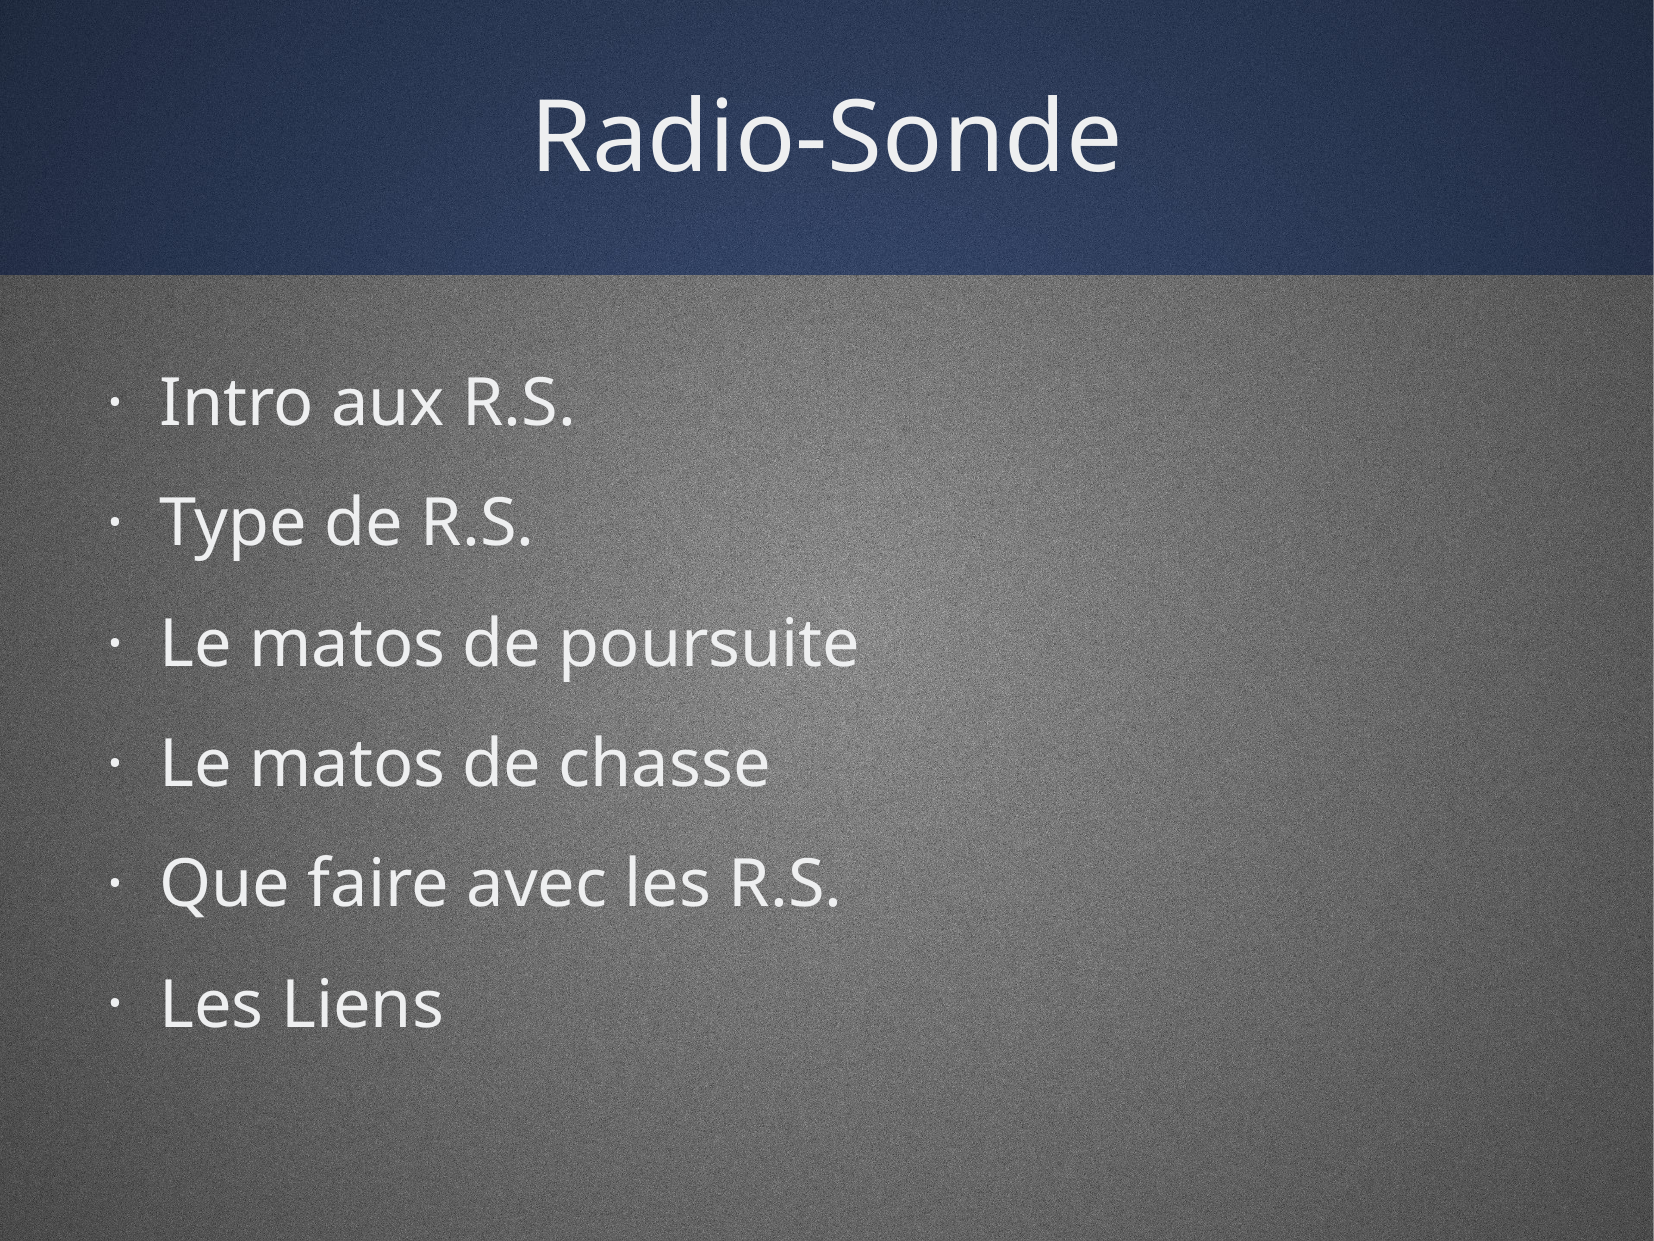

# Radio-Sonde
Intro aux R.S.
Type de R.S.
Le matos de poursuite
Le matos de chasse
Que faire avec les R.S.
Les Liens